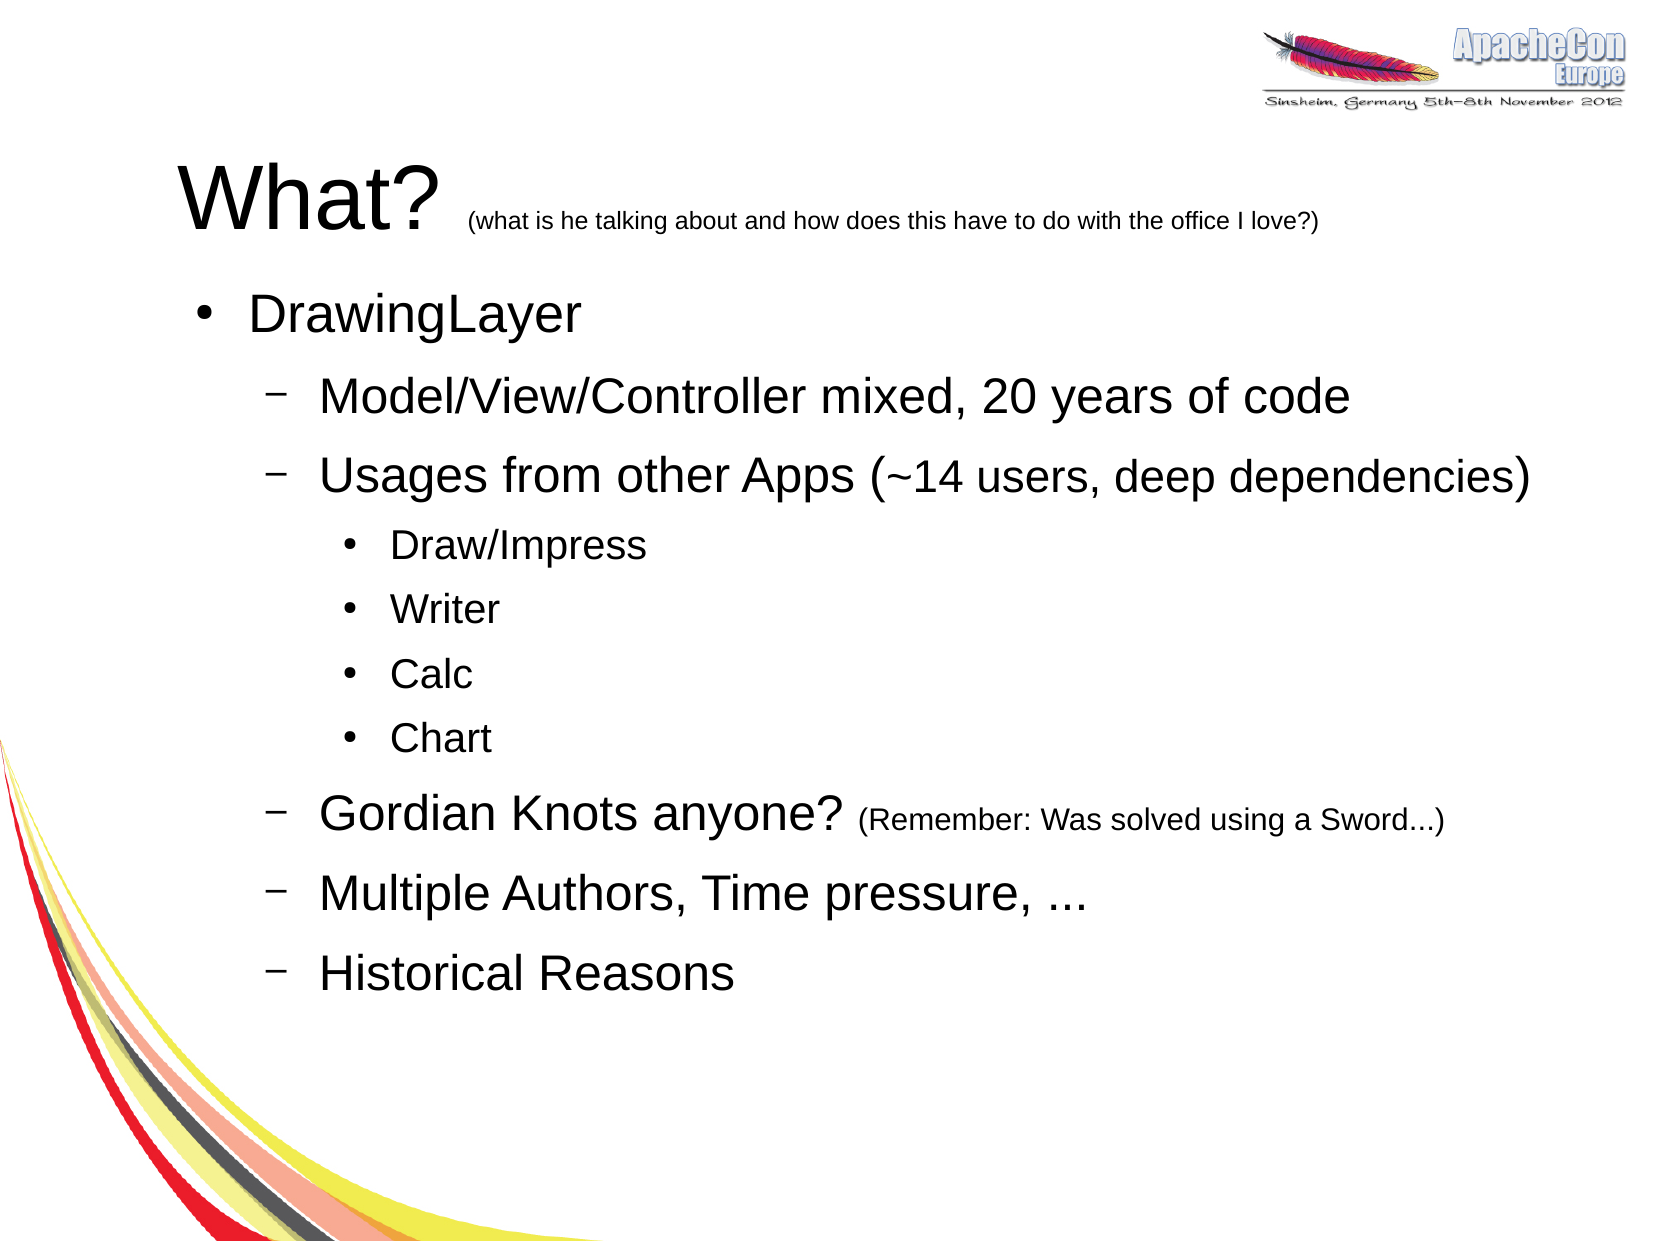

# What? (what is he talking about and how does this have to do with the office I love?)
DrawingLayer
Model/View/Controller mixed, 20 years of code
Usages from other Apps (~14 users, deep dependencies)
Draw/Impress
Writer
Calc
Chart
Gordian Knots anyone? (Remember: Was solved using a Sword...)
Multiple Authors, Time pressure, ...
Historical Reasons